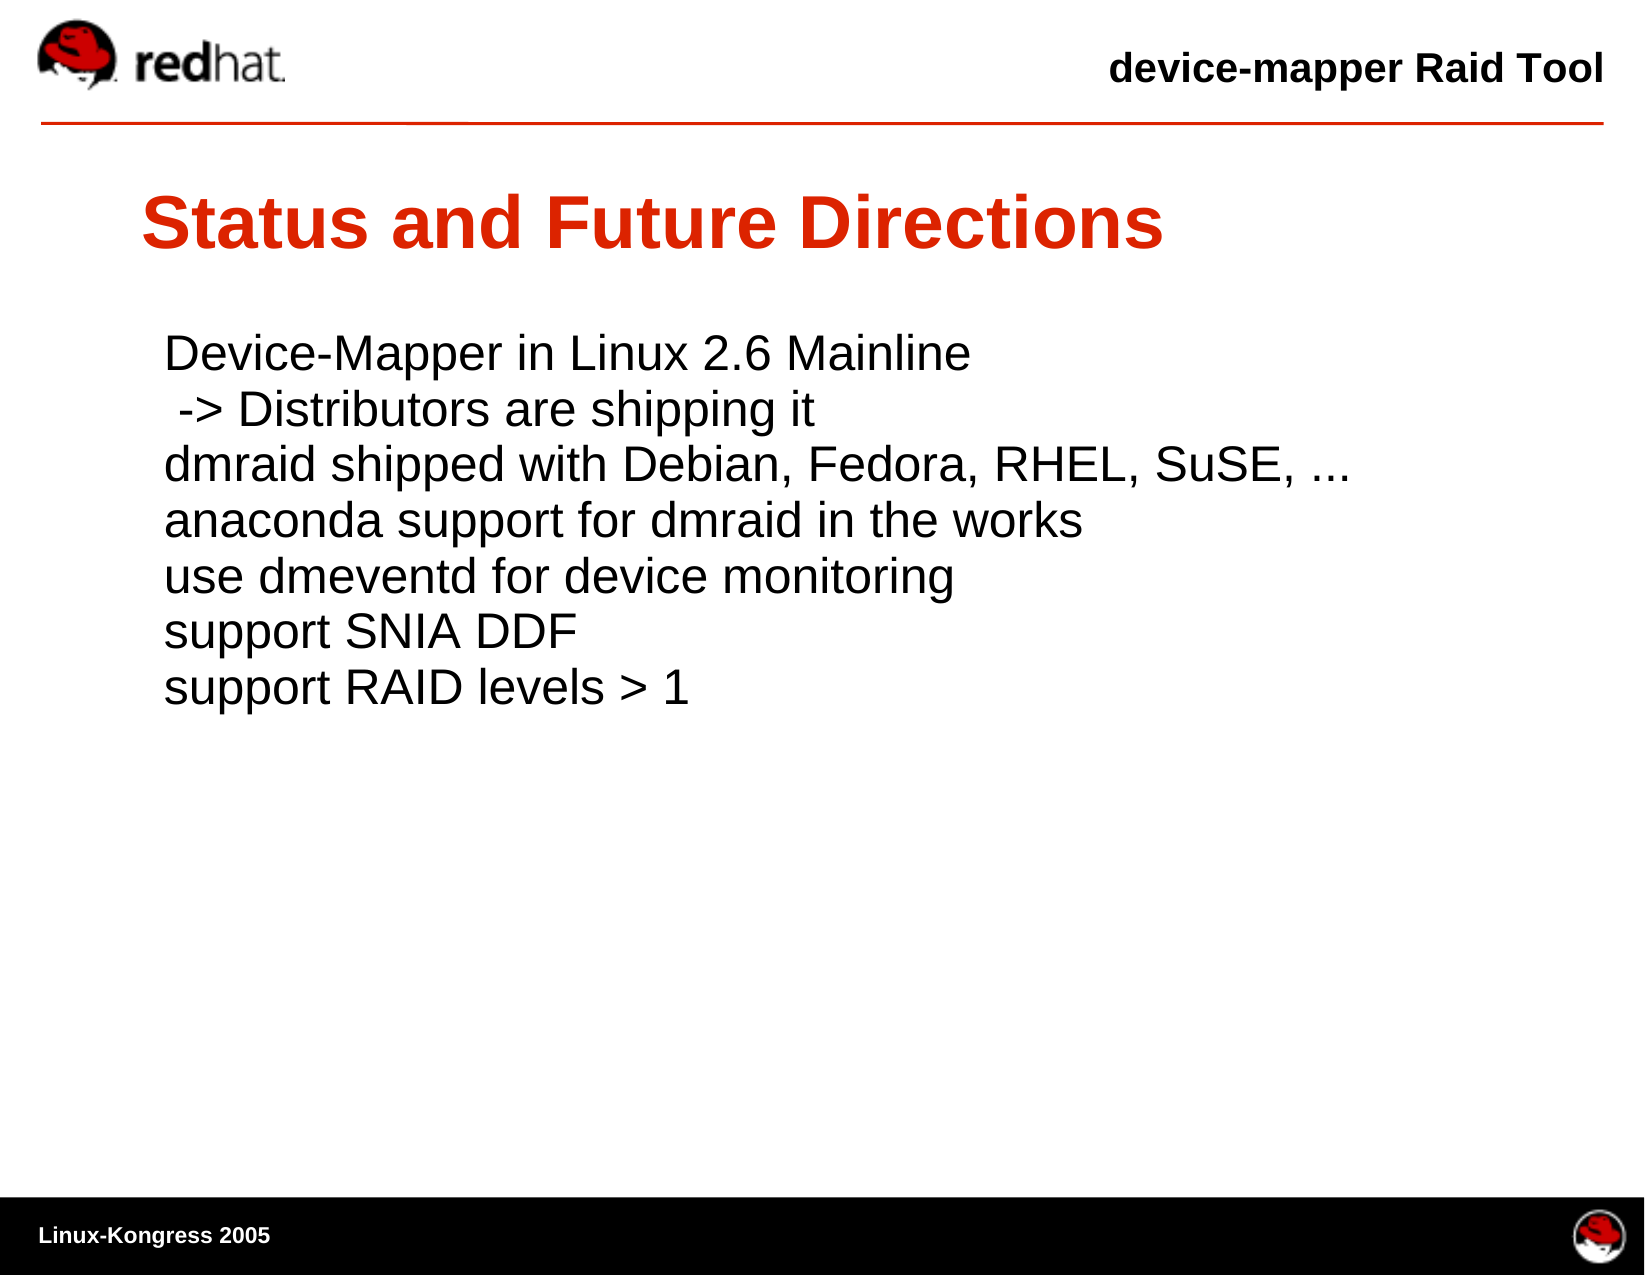

device-mapper Raid Tool
Status and Future Directions
 Device-Mapper in Linux 2.6 Mainline
 -> Distributors are shipping it
 dmraid shipped with Debian, Fedora, RHEL, SuSE, ...
 anaconda support for dmraid in the works
 use dmeventd for device monitoring
 support SNIA DDF
 support RAID levels > 1
Linux-Kongress 2005